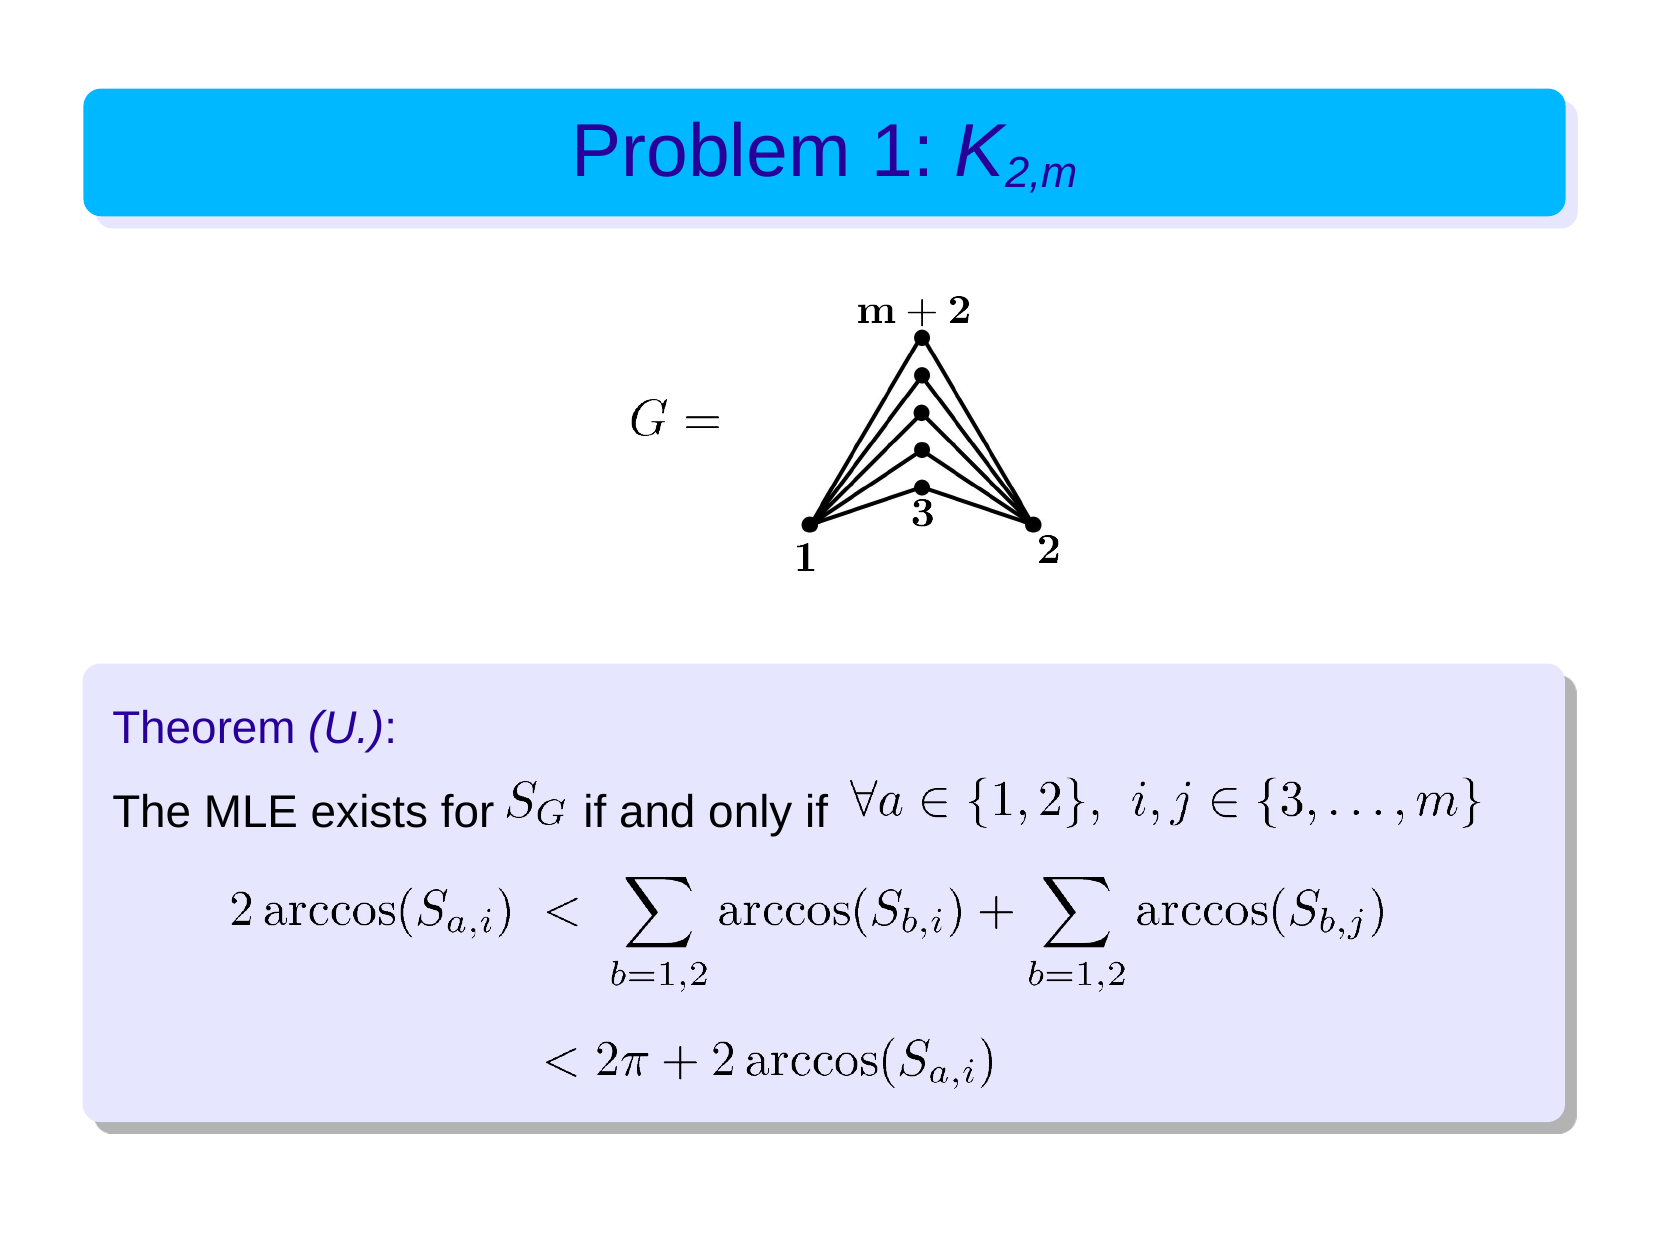

Problem 1: K2,m
# Theorem (U.): The MLE exists for if and only if